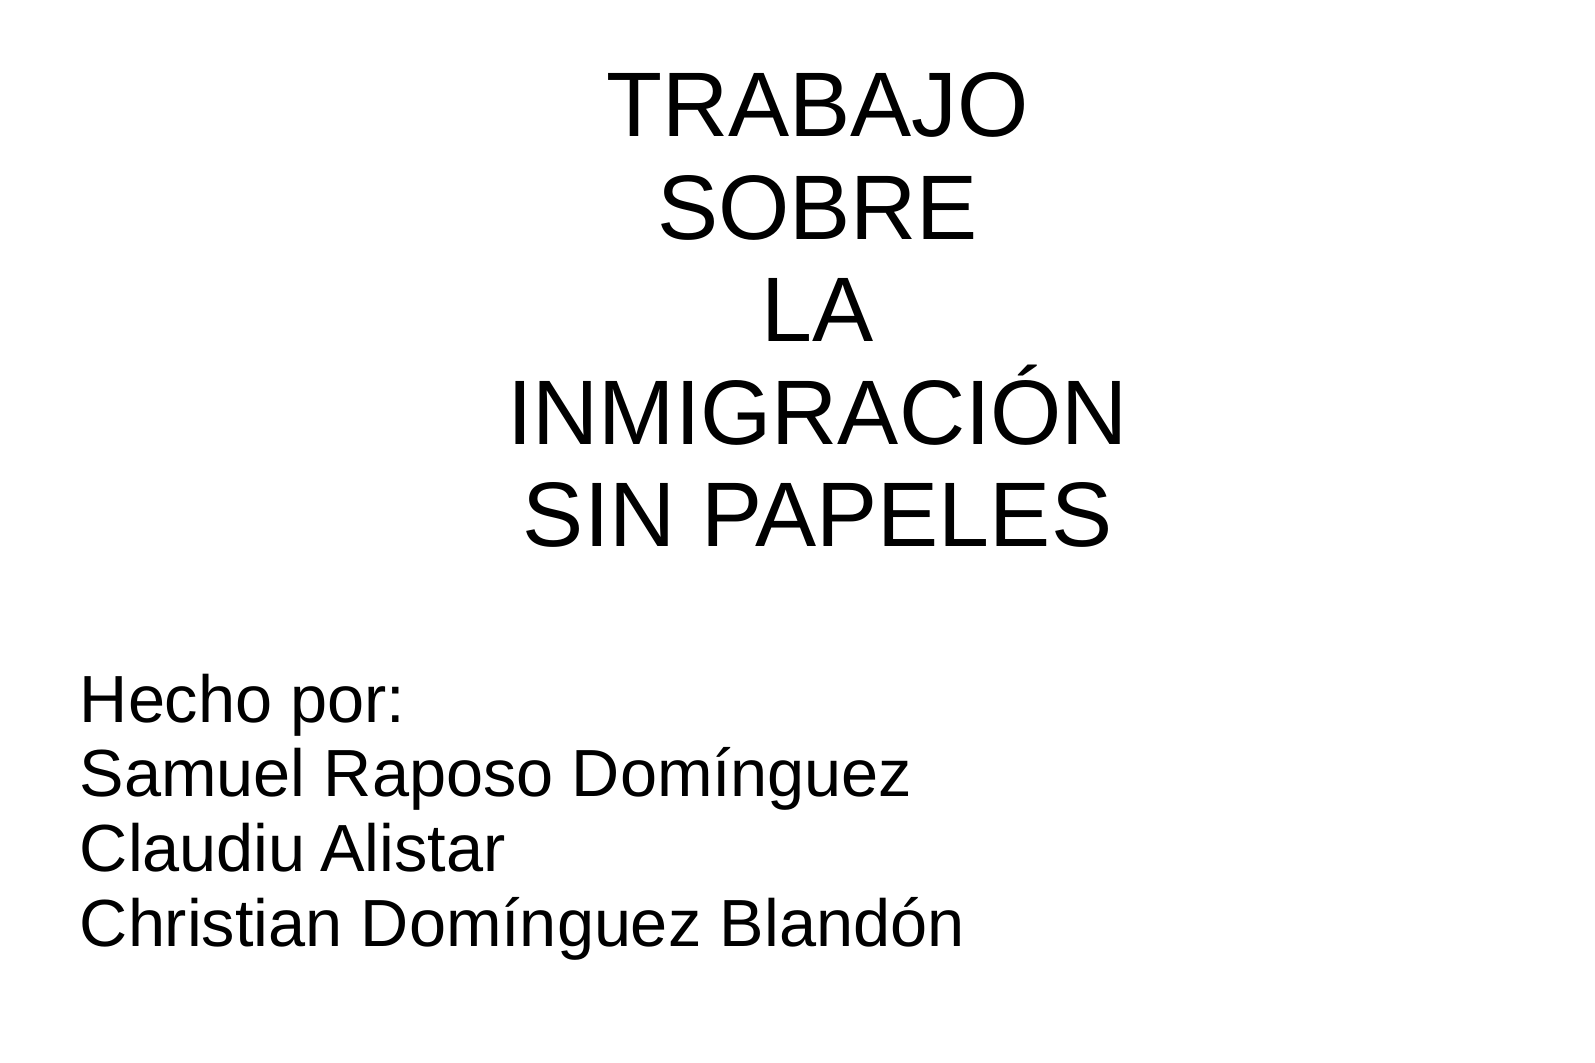

# TRABAJO SOBRE LA INMIGRACIÓN SIN PAPELES
Hecho por:
Samuel Raposo Domínguez
Claudiu Alistar
Christian Domínguez Blandón